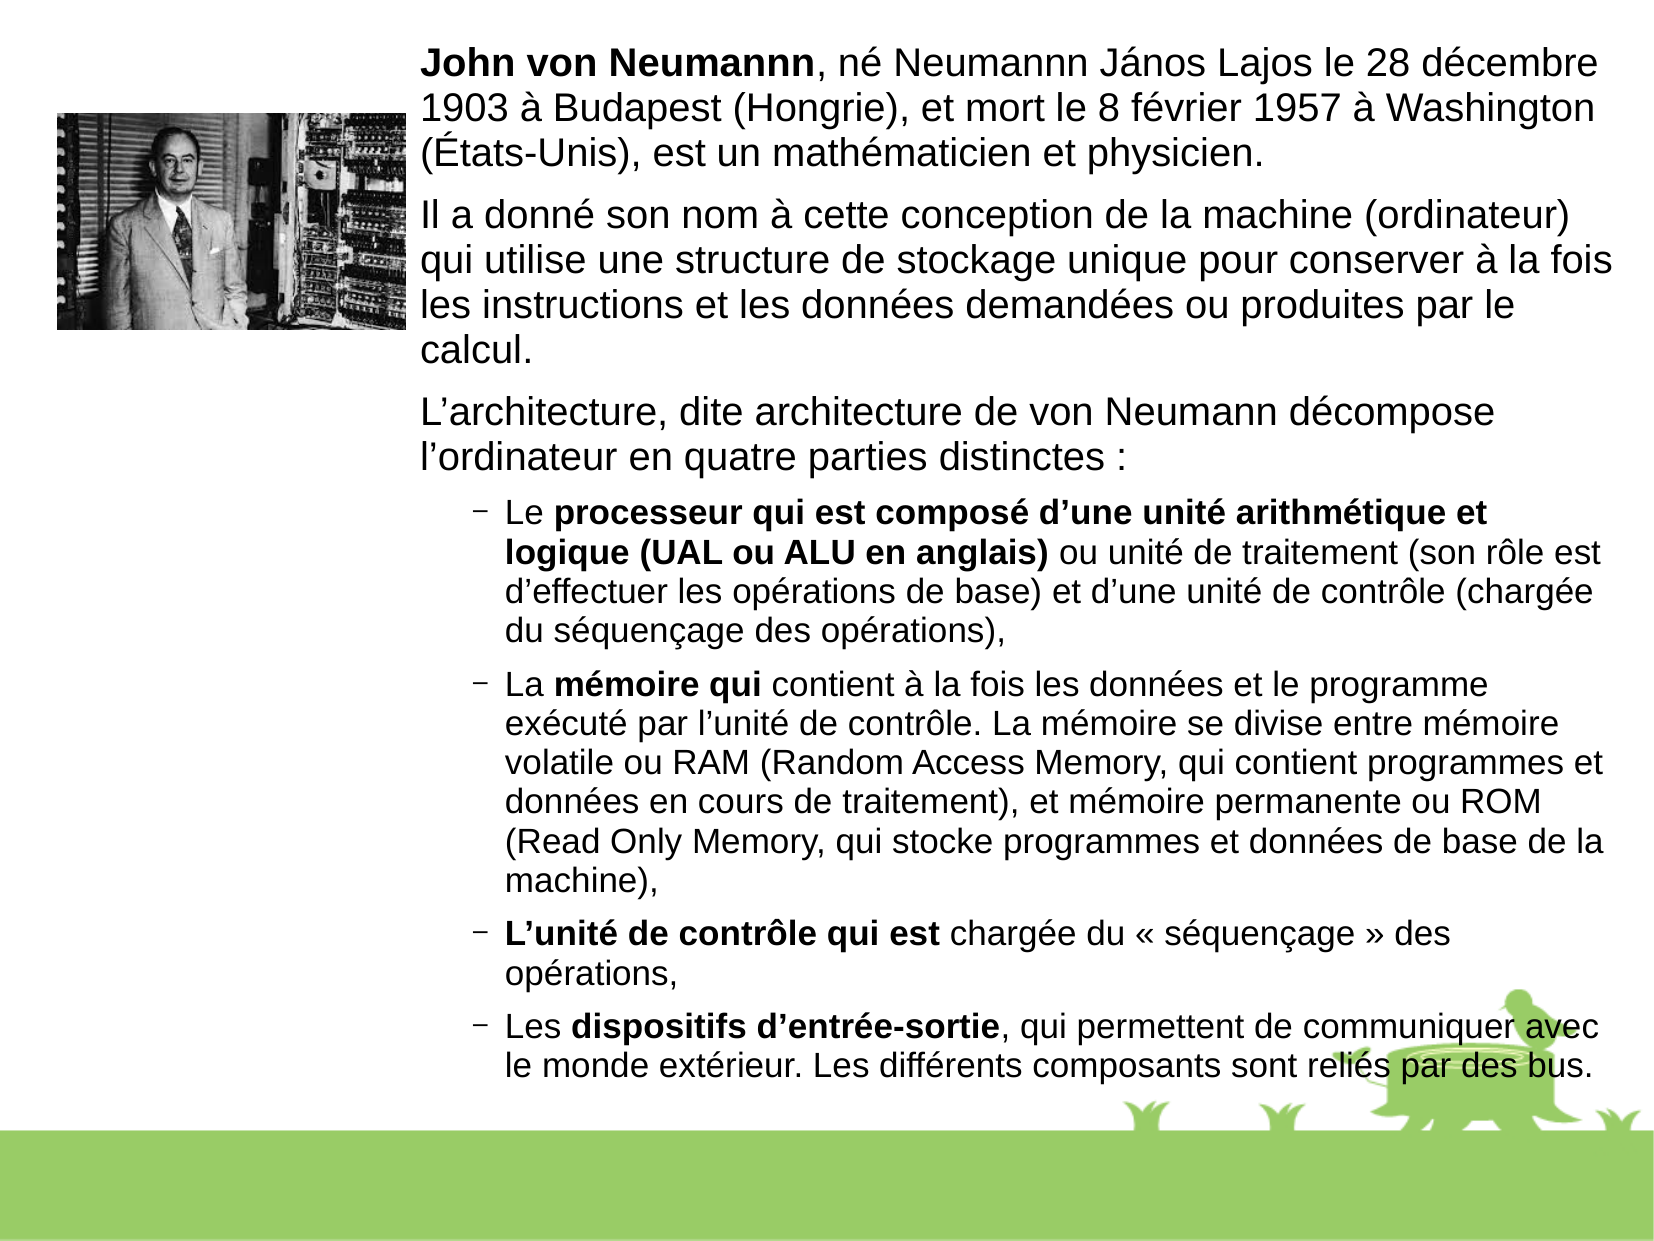

# John von Neumannn, né Neumannn János Lajos le 28 décembre 1903 à Budapest (Hongrie), et mort le 8 février 1957 à Washington (États-Unis), est un mathématicien et physicien.
Il a donné son nom à cette conception de la machine (ordinateur) qui utilise une structure de stockage unique pour conserver à la fois les instructions et les données demandées ou produites par le calcul.
L’architecture, dite architecture de von Neumann décompose l’ordinateur en quatre parties distinctes :
Le processeur qui est composé d’une unité arithmétique et logique (UAL ou ALU en anglais) ou unité de traitement (son rôle est d’effectuer les opérations de base) et d’une unité de contrôle (chargée du séquençage des opérations),
La mémoire qui contient à la fois les données et le programme exécuté par l’unité de contrôle. La mémoire se divise entre mémoire volatile ou RAM (Random Access Memory, qui contient programmes et données en cours de traitement), et mémoire permanente ou ROM (Read Only Memory, qui stocke programmes et données de base de la machine),
L’unité de contrôle qui est chargée du « séquençage » des opérations,
Les dispositifs d’entrée-sortie, qui permettent de communiquer avec le monde extérieur. Les différents composants sont reliés par des bus.